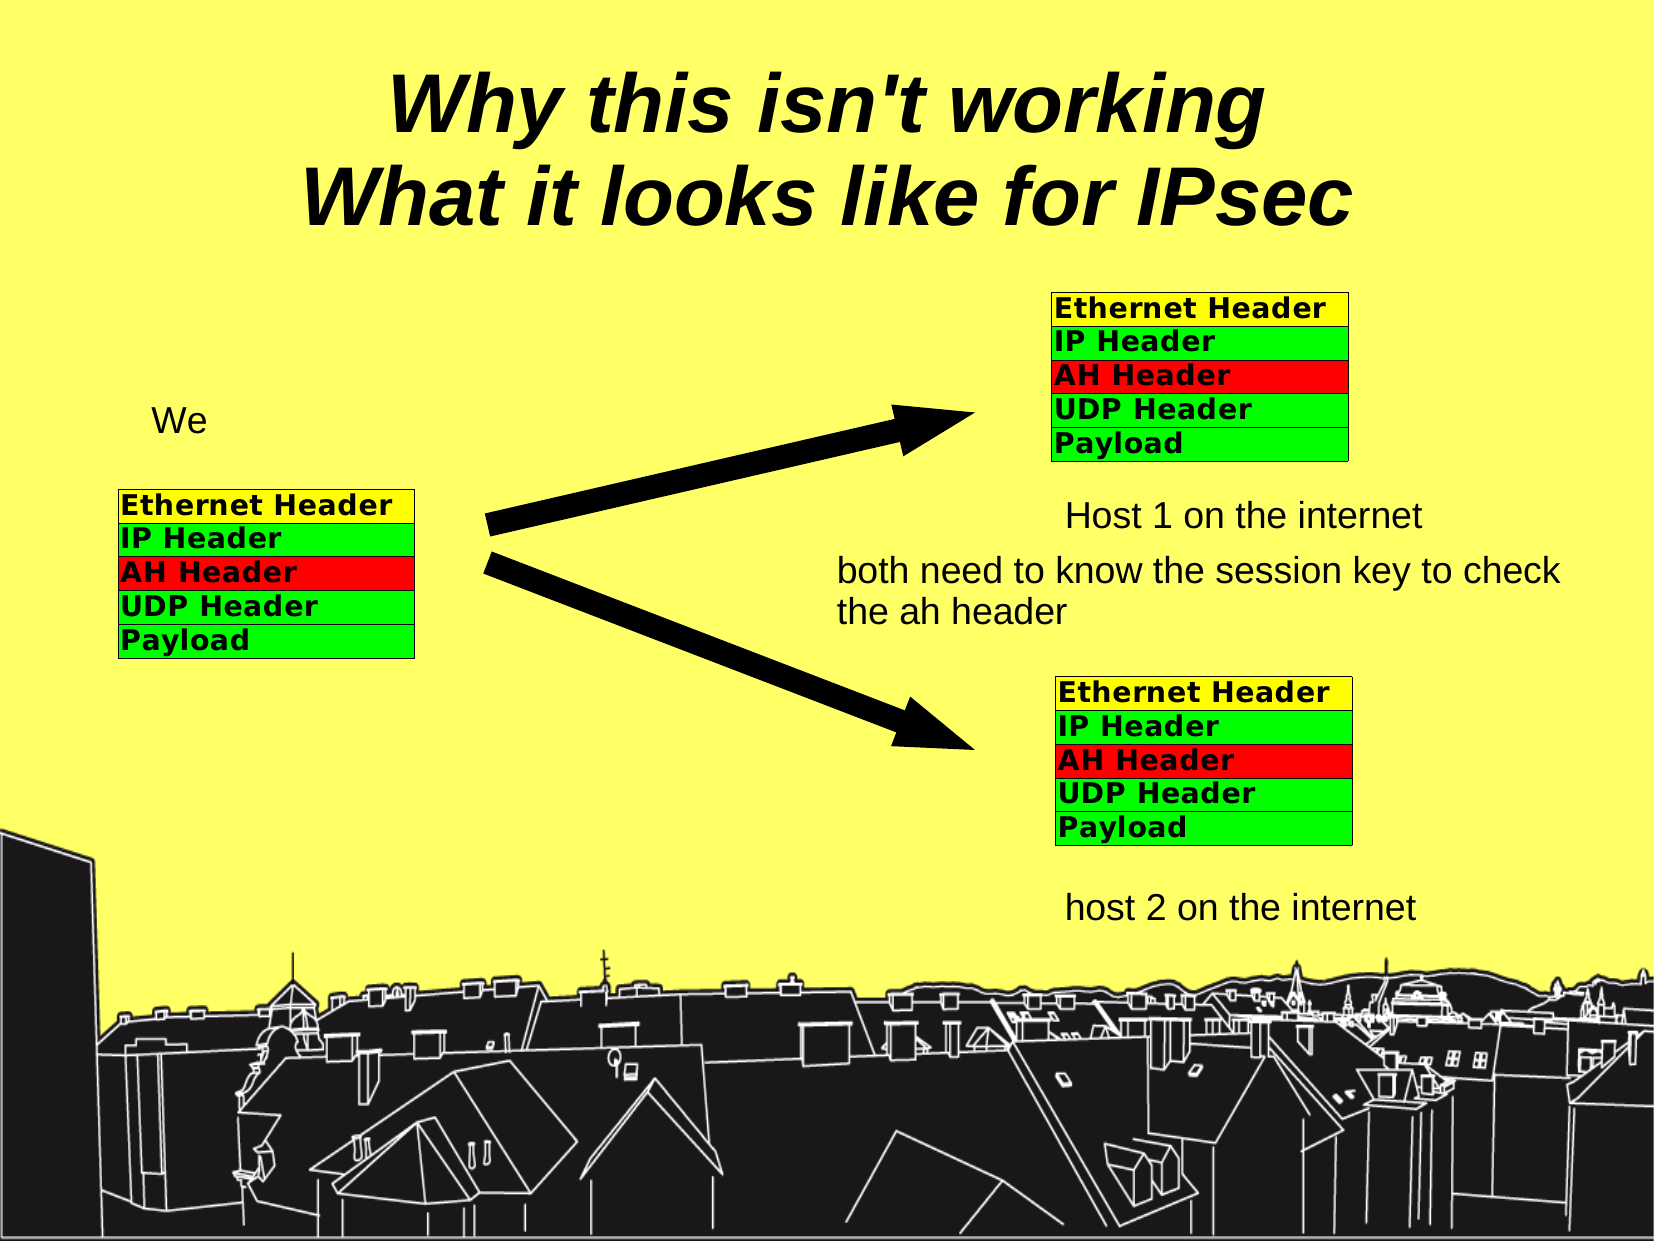

# Why this isn't working What it looks like for IPsec
We
Host 1 on the internet
both need to know the session key to check the ah header
host 2 on the internet